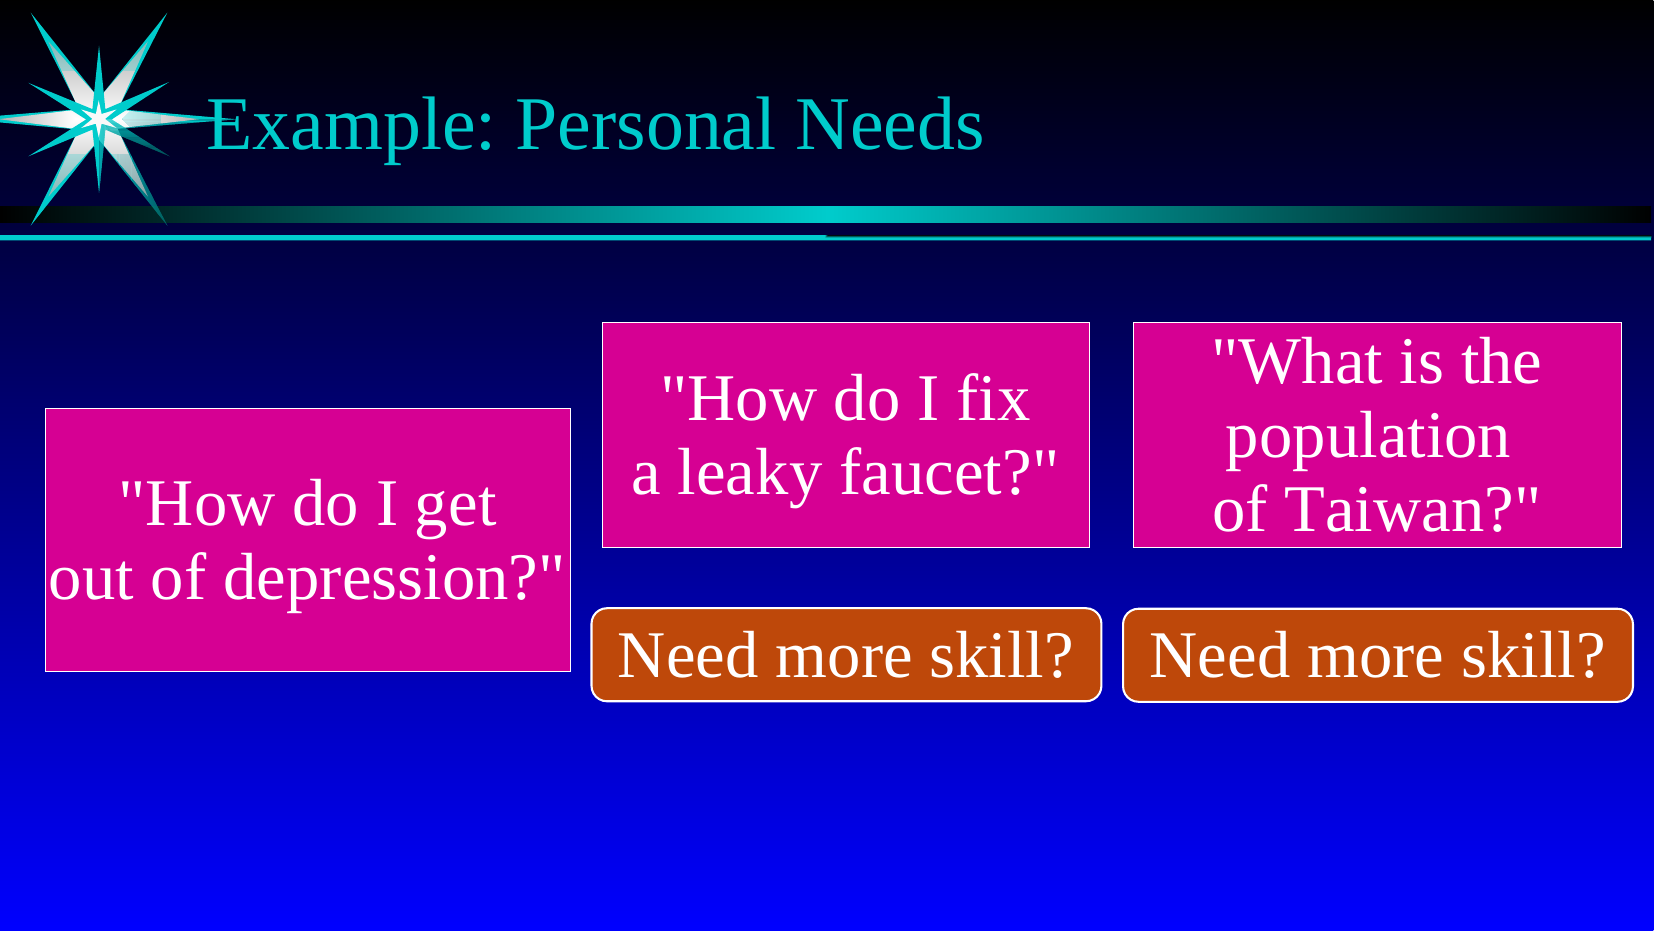

# Example: Personal Needs
"How do I fix
a leaky faucet?"
"What is the
population
of Taiwan?"
"How do I get
out of depression?"
Need more skill?
Need more skill?